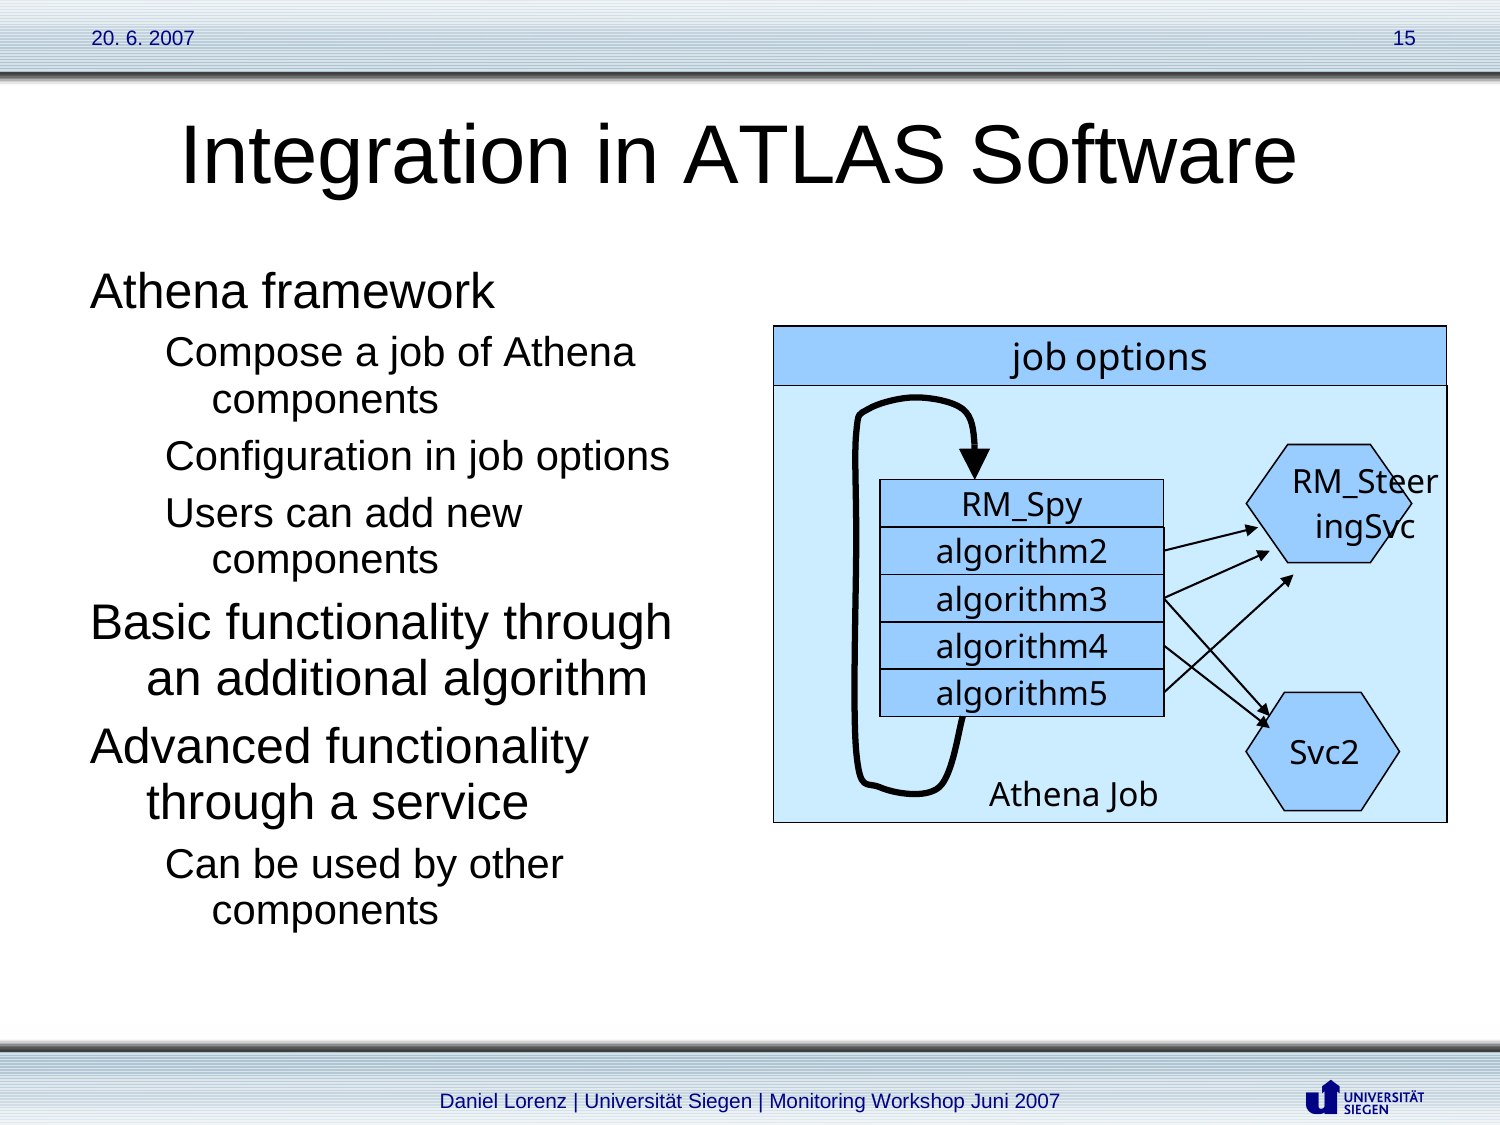

15
20. 6. 2007
# Integration in ATLAS Software
Athena framework
Compose a job of Athena components
Configuration in job options
Users can add new components
Basic functionality through an additional algorithm
Advanced functionality through a service
Can be used by other components
job options
RM_Steer
ingSvc
RM_Spy
algorithm2
algorithm3
algorithm4
algorithm5
Svc2
Athena Job
Daniel Lorenz | Universität Siegen | Monitoring Workshop Juni 2007